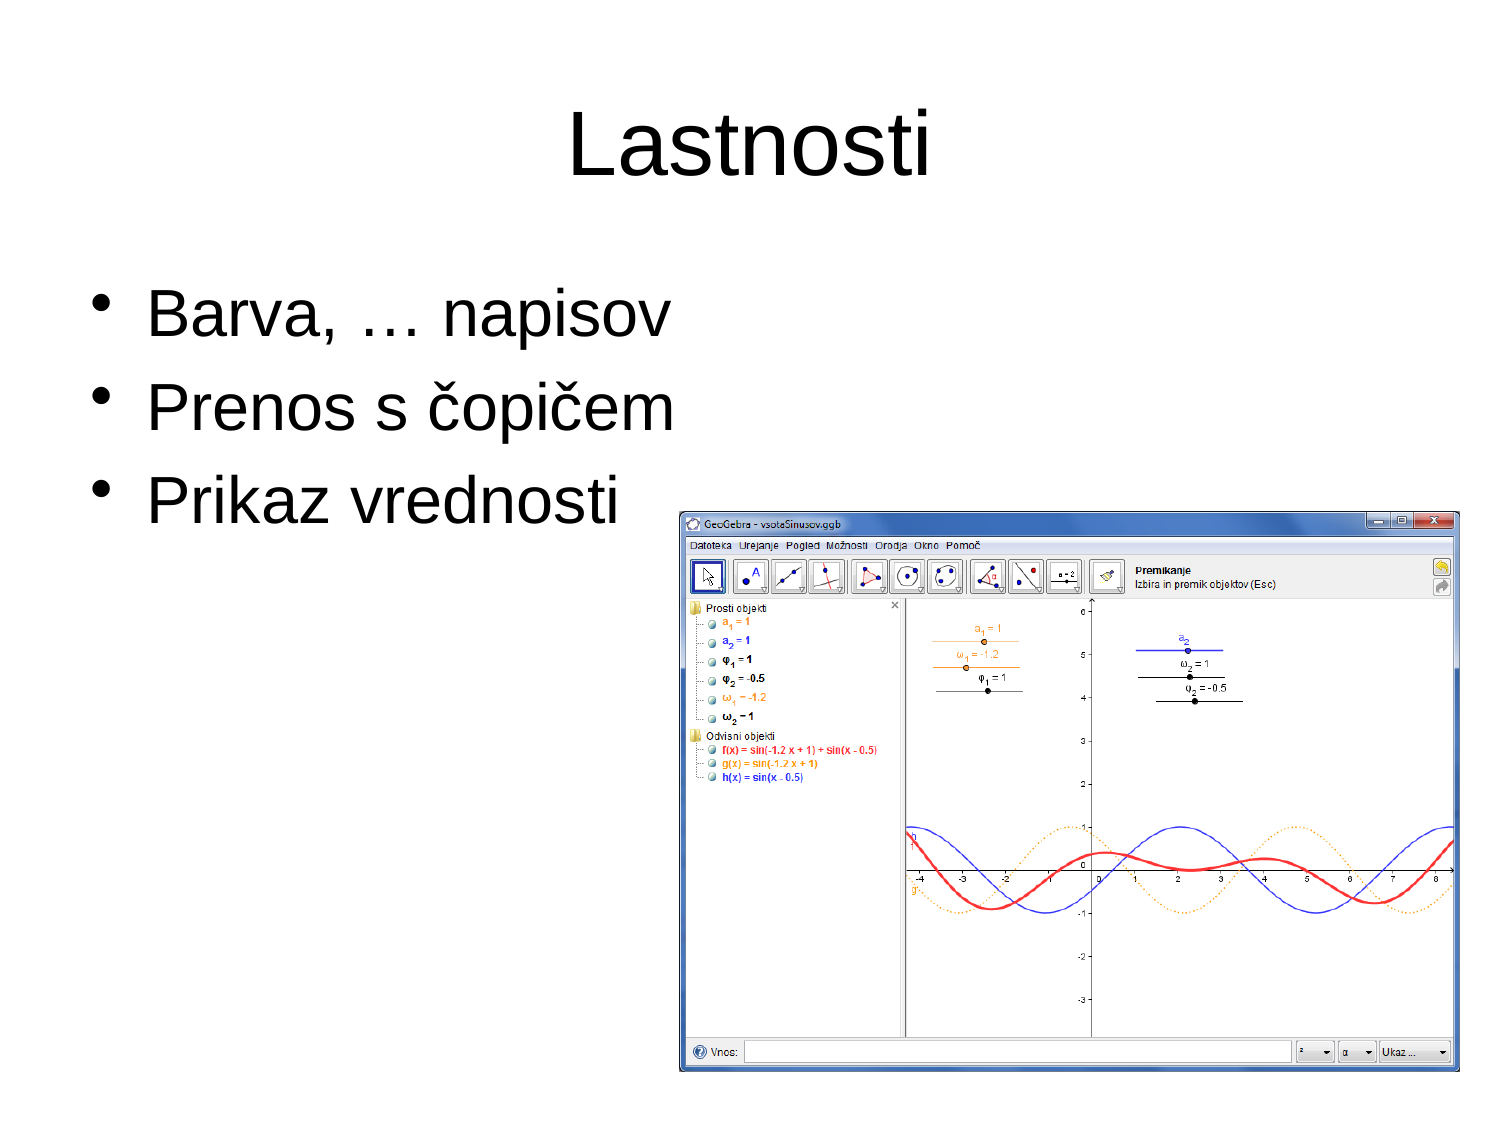

# Lastnosti
Barva, … napisov
Prenos s čopičem
Prikaz vrednosti